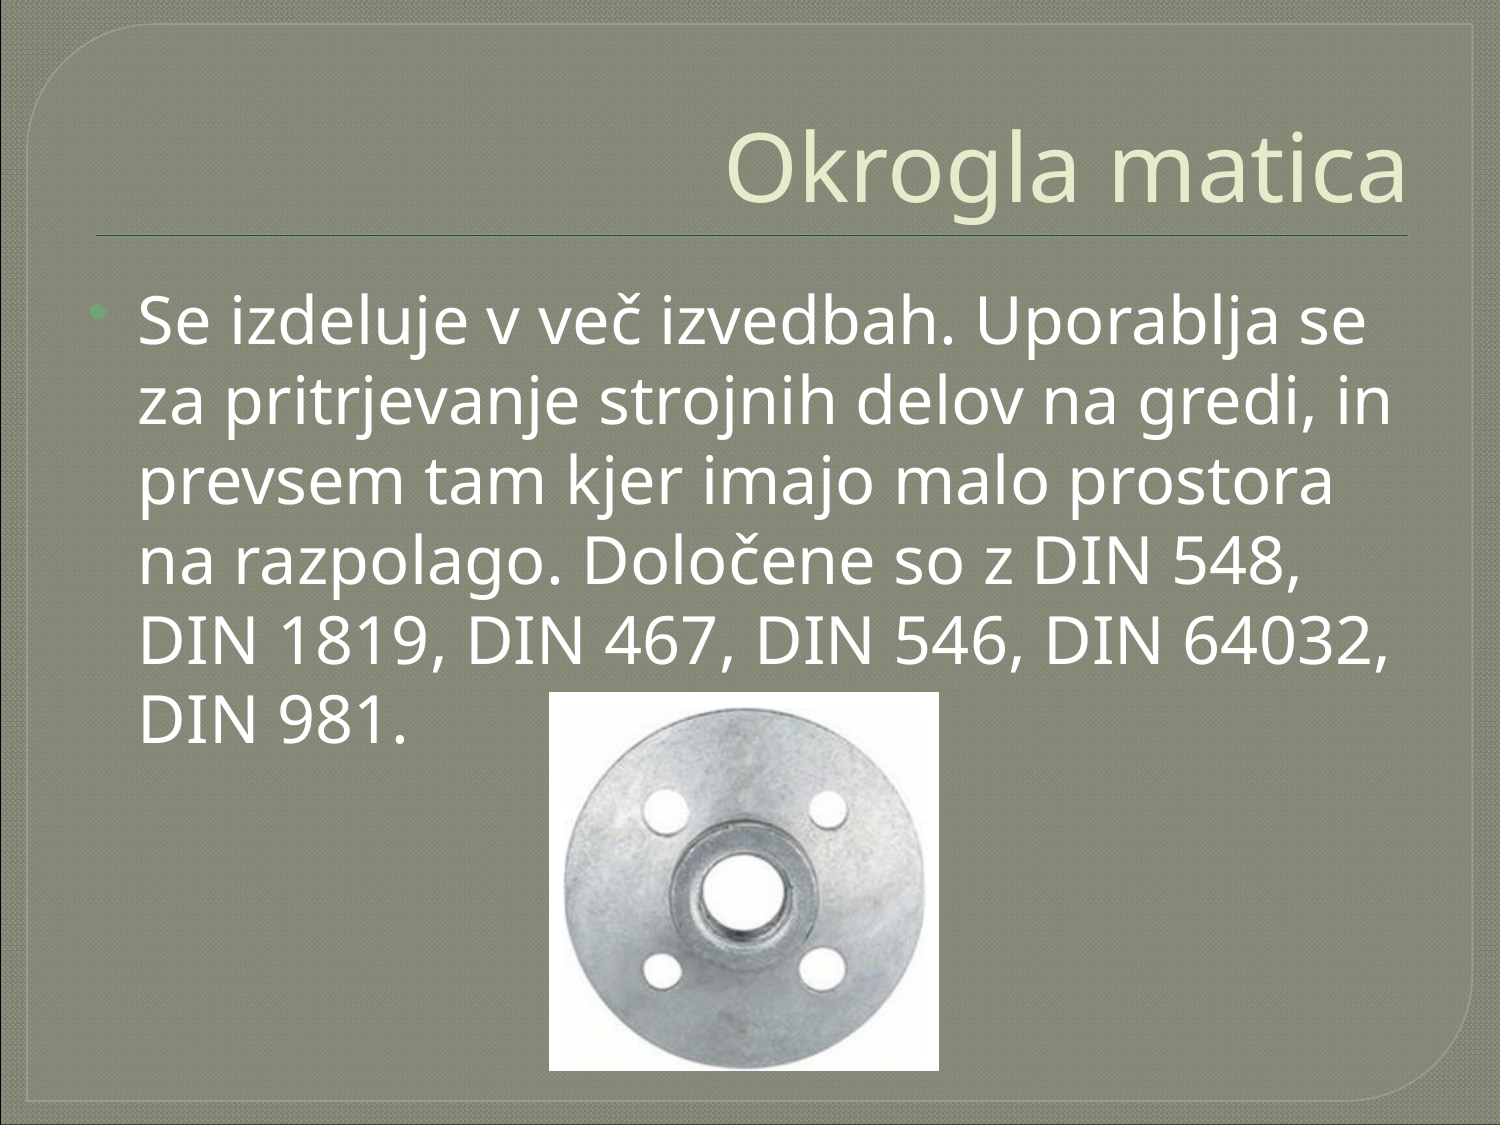

# Okrogla matica
Se izdeluje v več izvedbah. Uporablja se za pritrjevanje strojnih delov na gredi, in prevsem tam kjer imajo malo prostora na razpolago. Določene so z DIN 548, DIN 1819, DIN 467, DIN 546, DIN 64032, DIN 981.